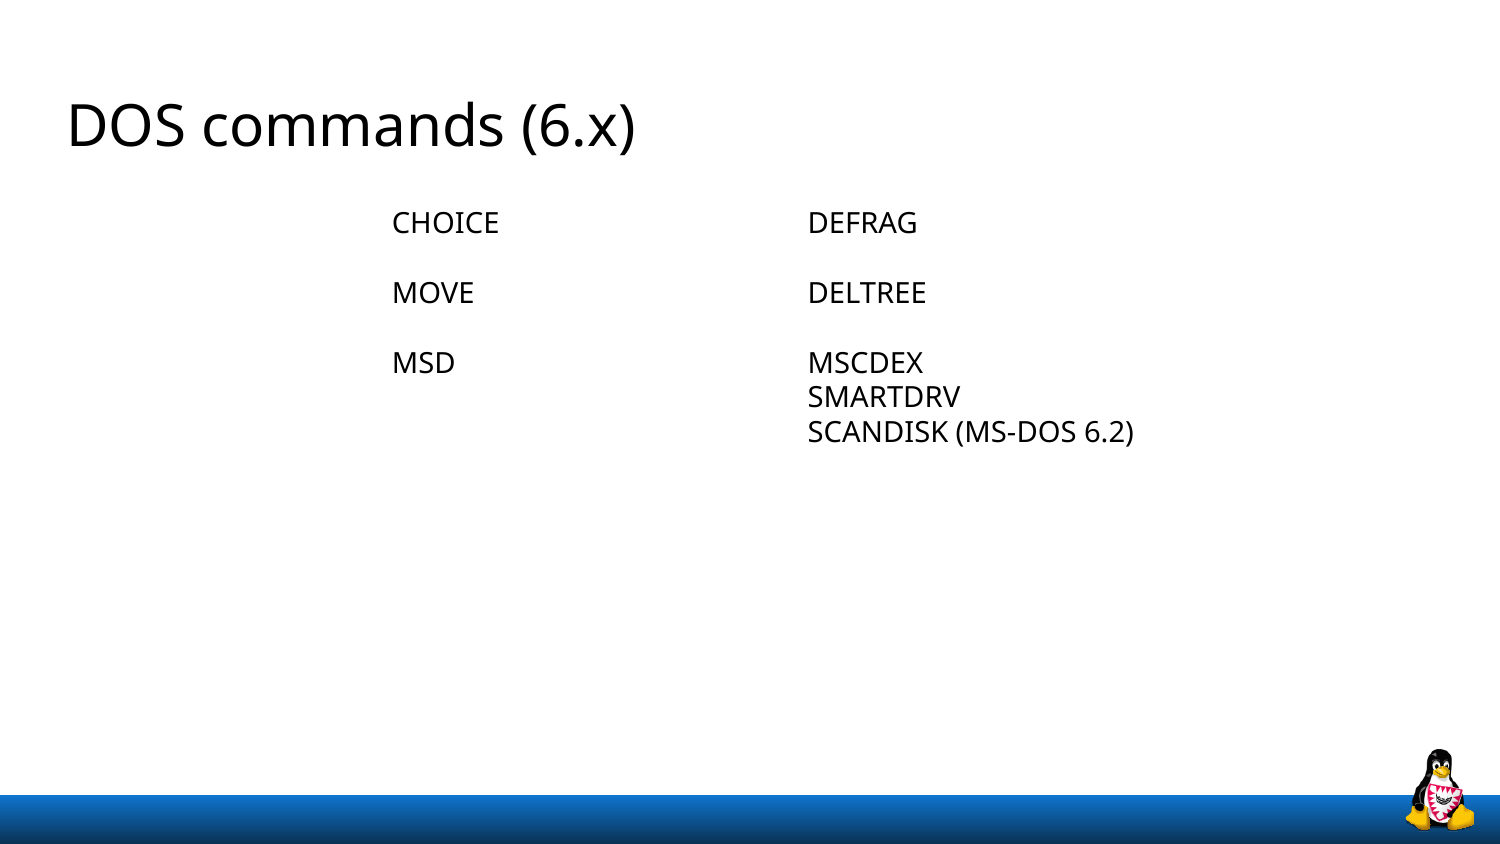

DOS commands (6.x)
# CHOICE
MOVE
MSD
DEFRAG
DELTREE
MSCDEX
SMARTDRV
SCANDISK (MS-DOS 6.2)